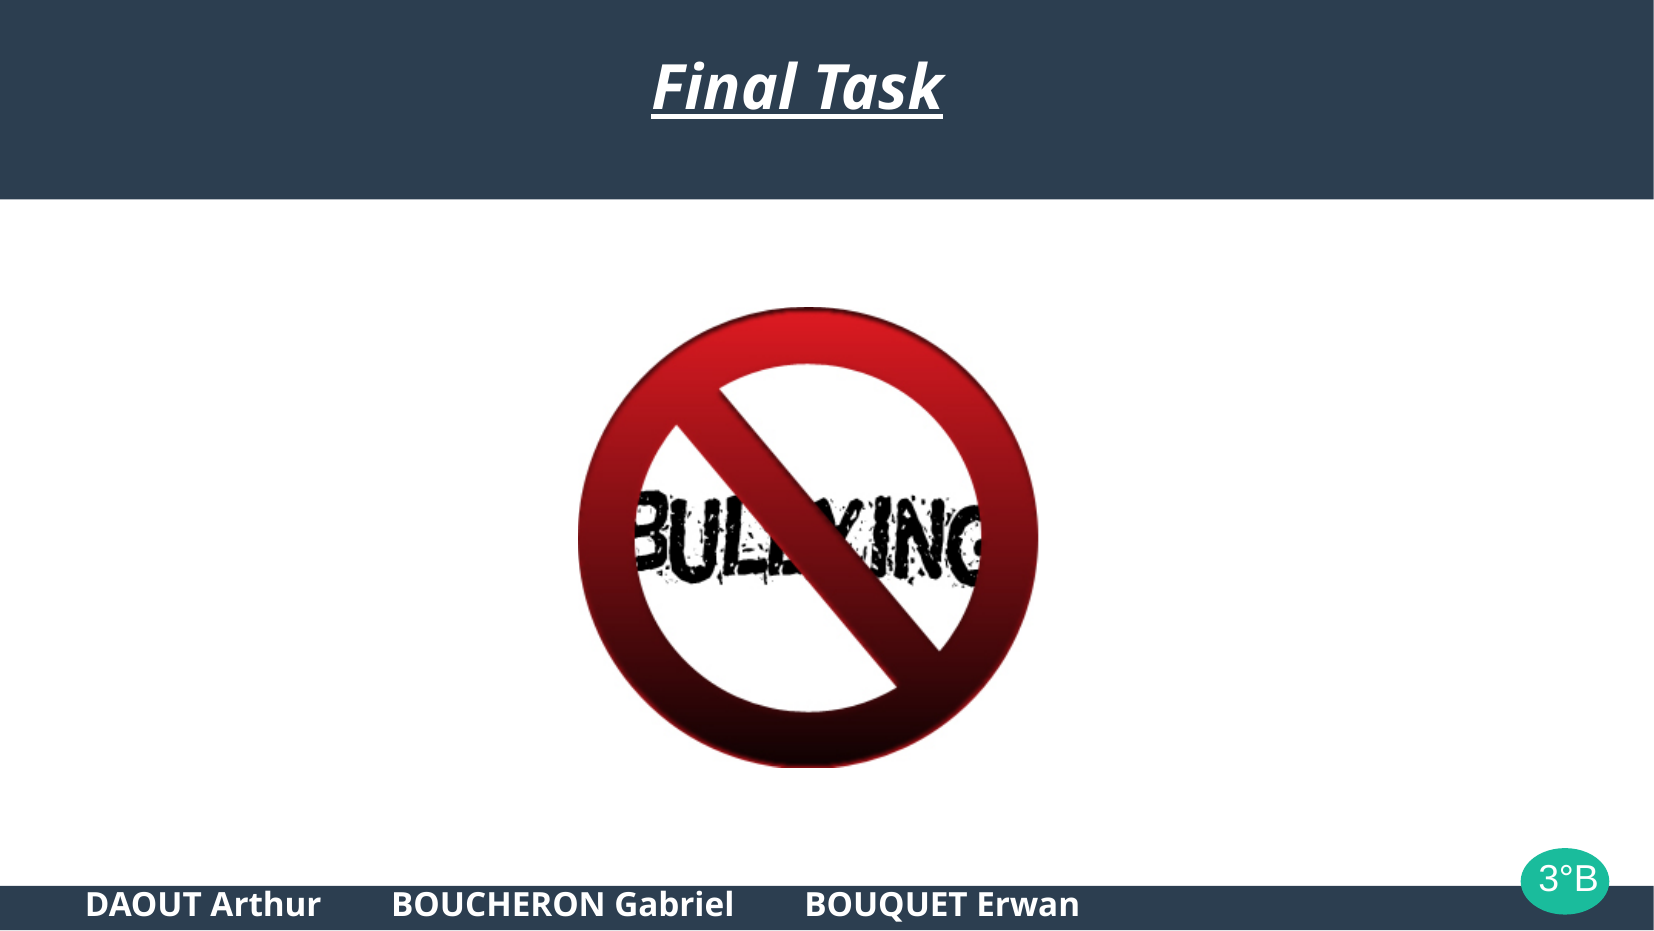

Final Task
3°B
 DAOUT Arthur BOUCHERON Gabriel BOUQUET Erwan